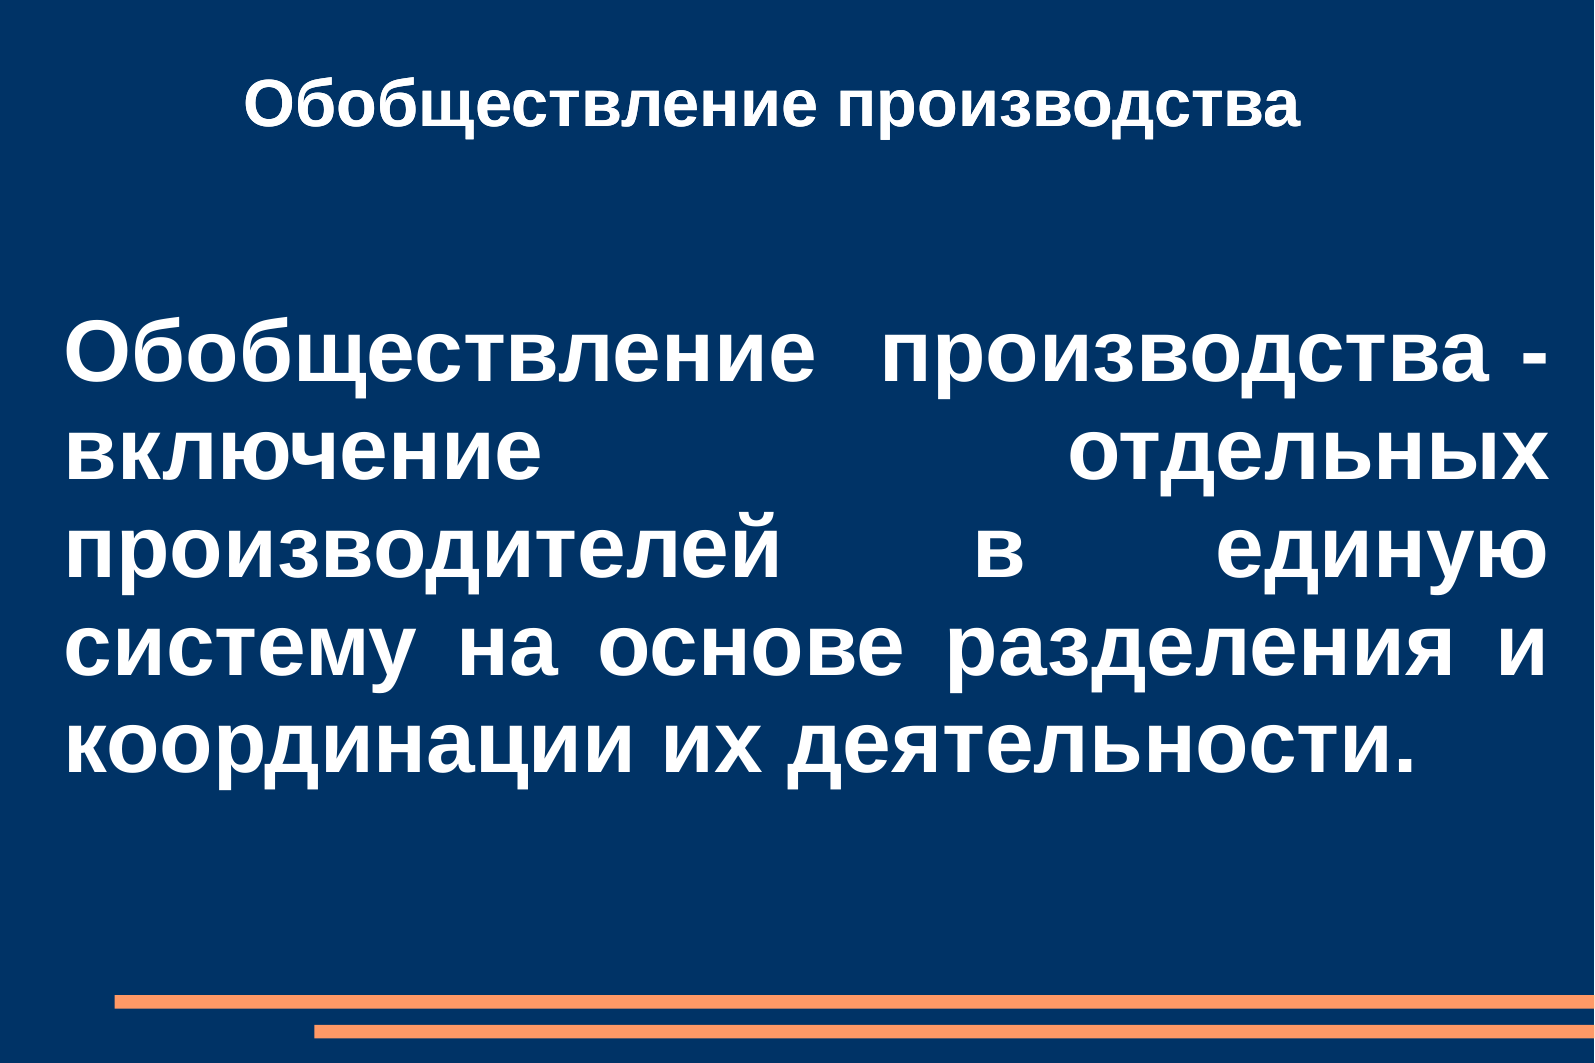

Обобществление производства
Обобществление производства
Обобществление производства - включение отдельных производителей в единую систему на основе разделения и координации их деятельности.